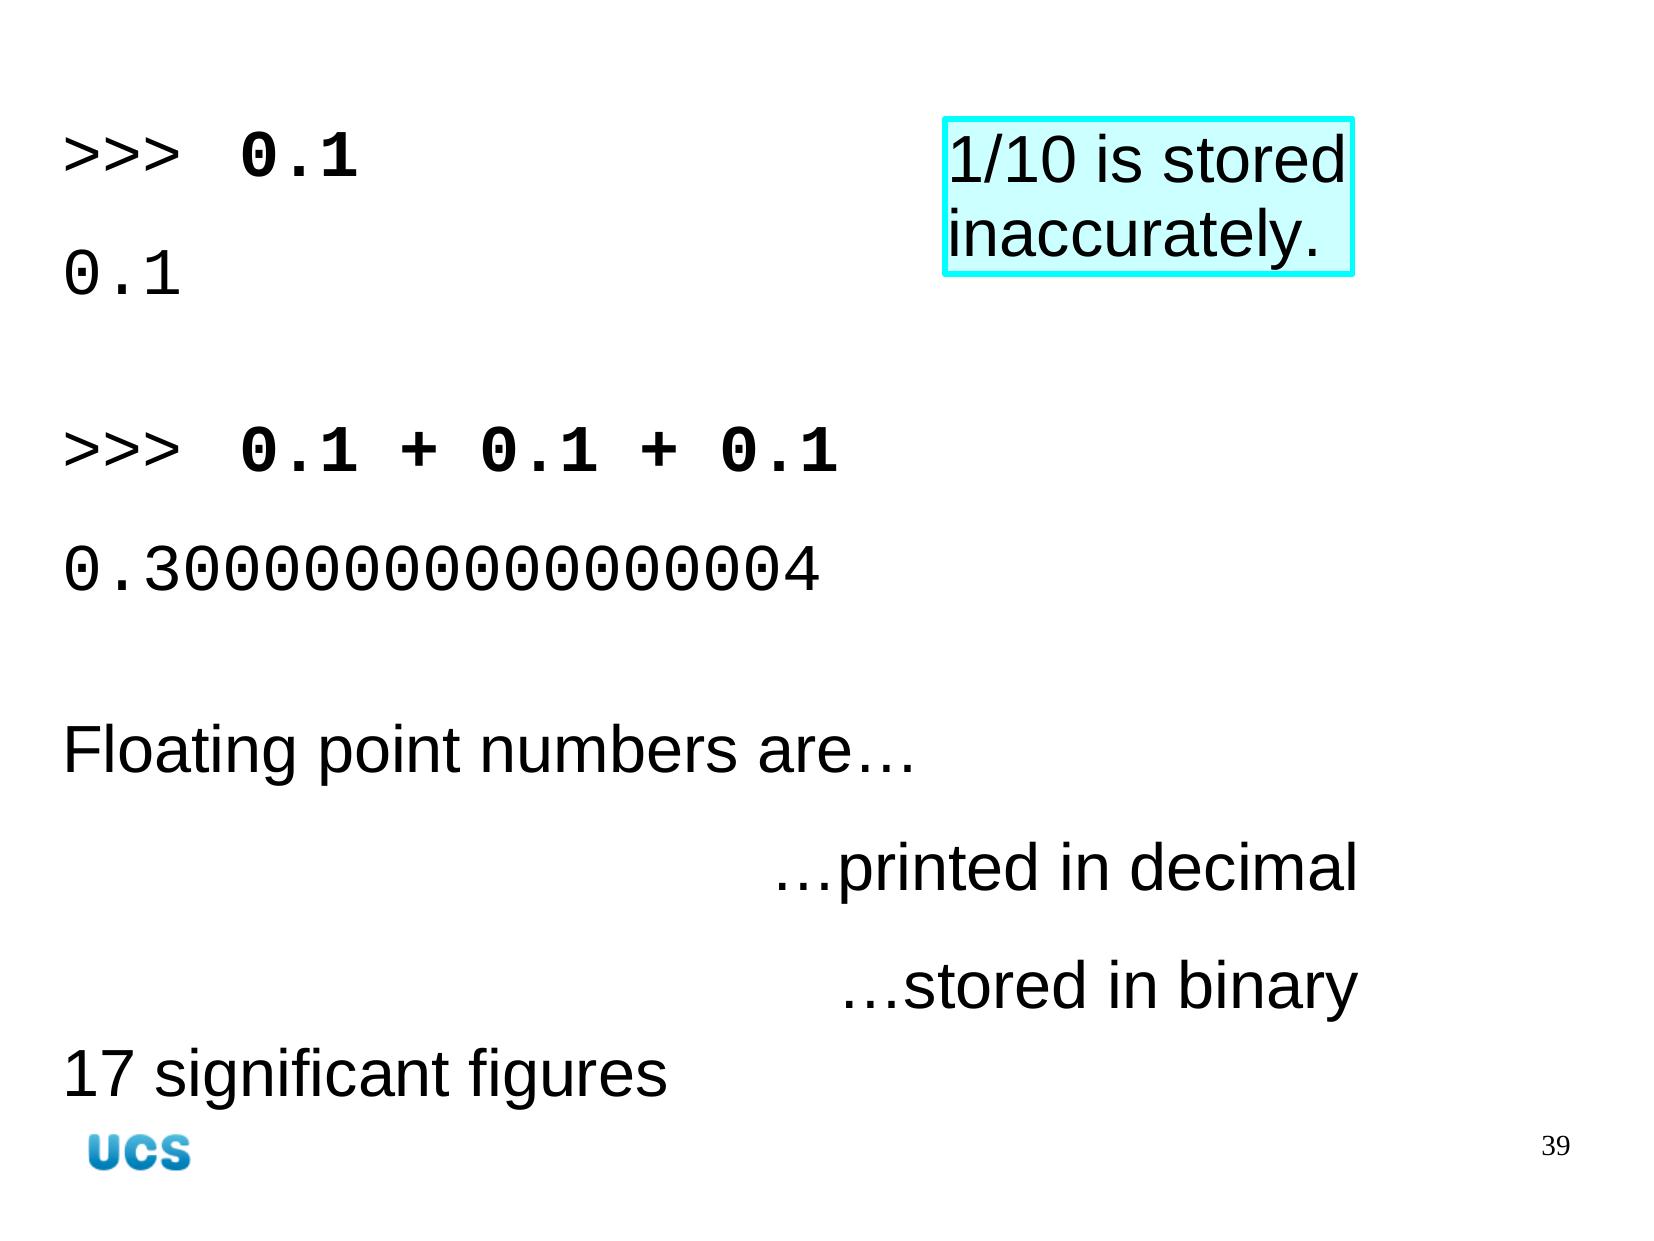

>>>
0.1
1/10 is stored
inaccurately.
0.1
>>>
0.1 + 0.1 + 0.1
0.30000000000000004
Floating point numbers are…
…printed in decimal
…stored in binary
17 significant figures
39